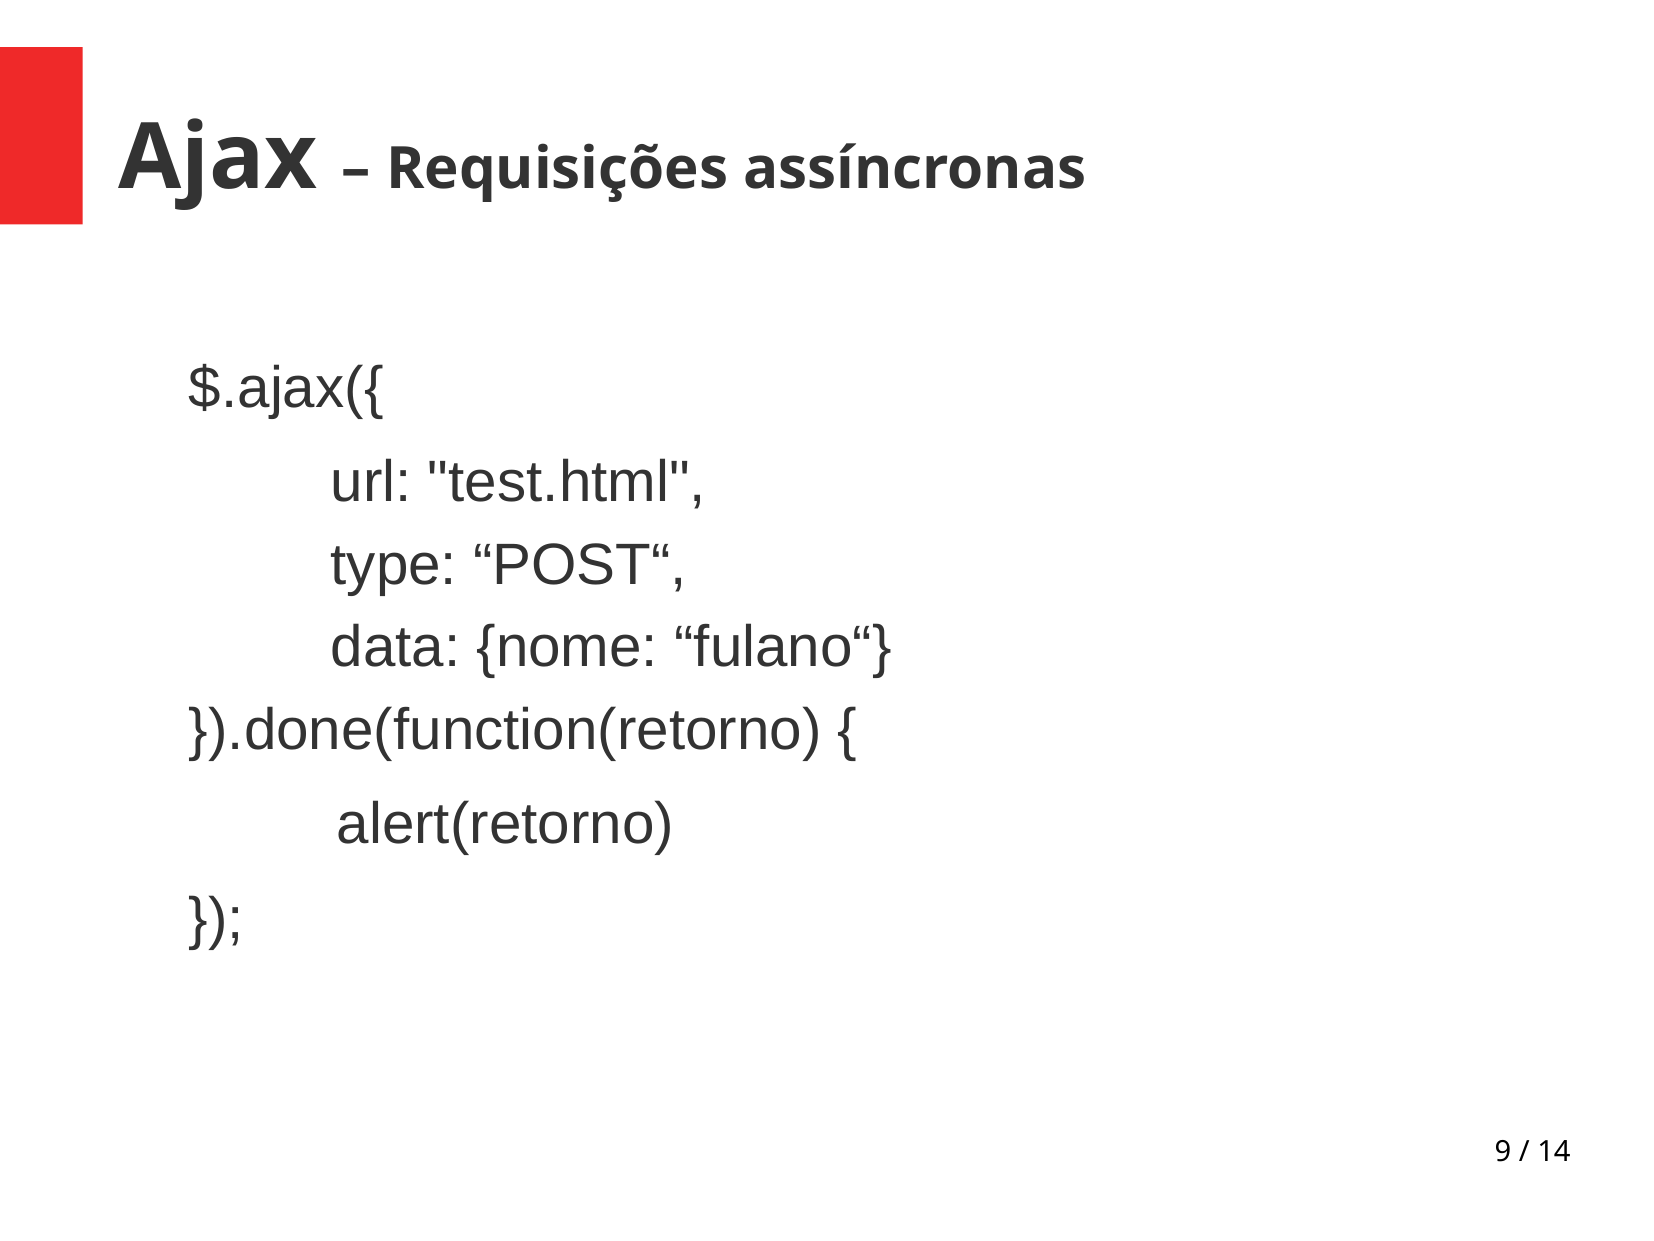

# Ajax – Requisições assíncronas
$.ajax({
url: "test.html",
type: “POST“,
data: {nome: “fulano“}
}).done(function(retorno) {
 		alert(retorno)
});
9